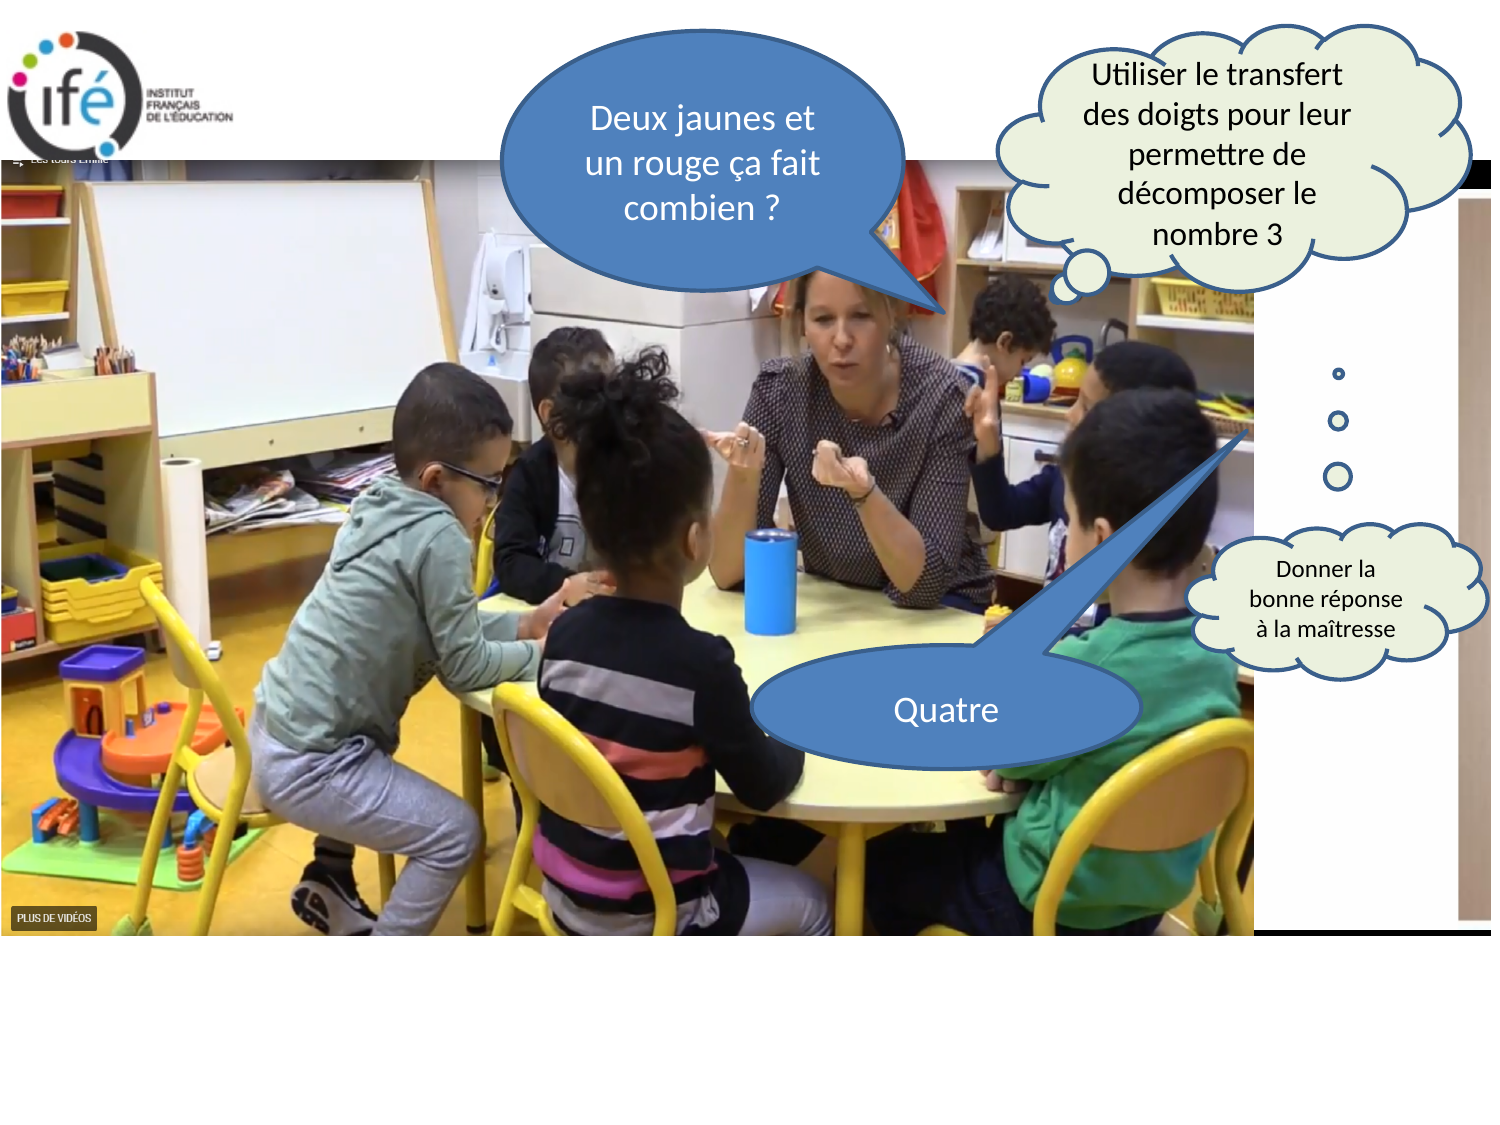

Utiliser le transfert des doigts pour leur permettre de décomposer le nombre 3
Deux jaunes et un rouge ça fait combien ?
Donner la bonne réponse à la maîtresse
Quatre